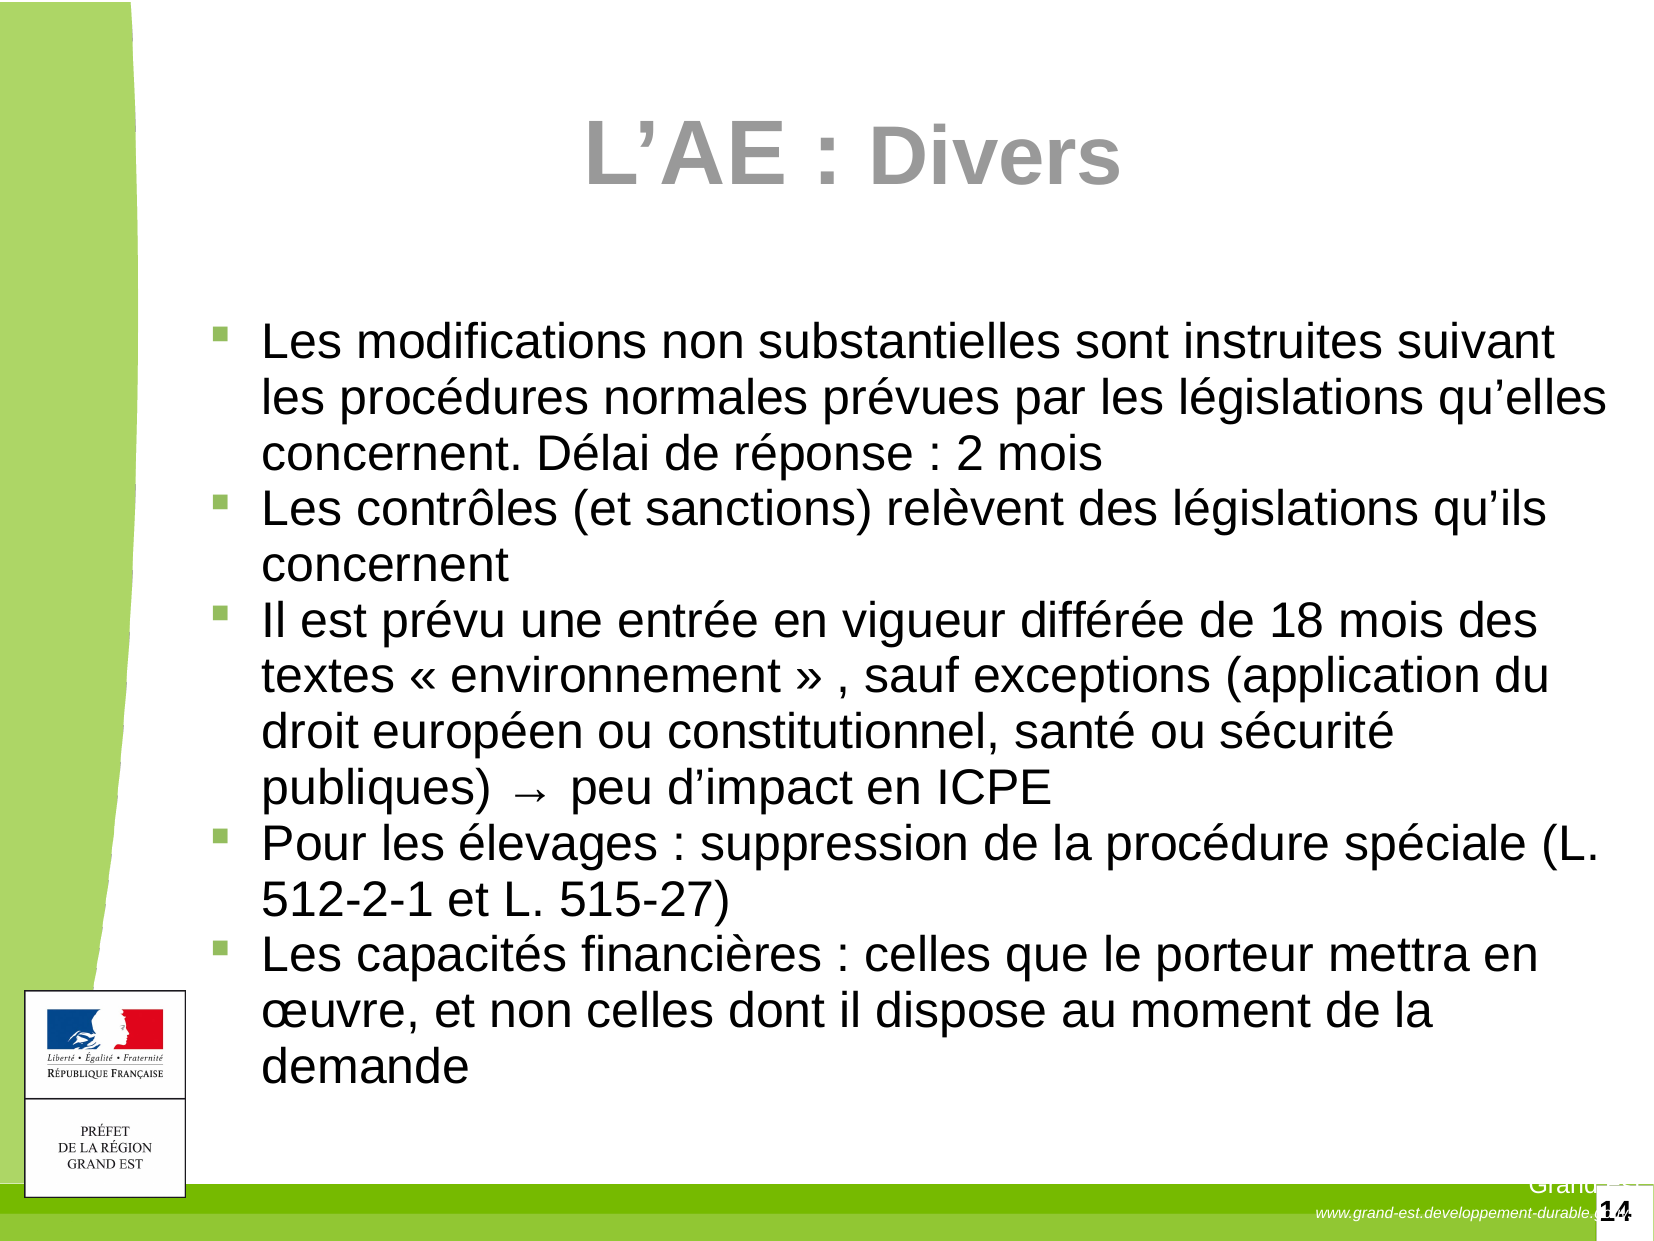

# L’AE : Divers
Les modifications non substantielles sont instruites suivant les procédures normales prévues par les législations qu’elles concernent. Délai de réponse : 2 mois
Les contrôles (et sanctions) relèvent des législations qu’ils concernent
Il est prévu une entrée en vigueur différée de 18 mois des textes « environnement » , sauf exceptions (application du droit européen ou constitutionnel, santé ou sécurité publiques) → peu d’impact en ICPE
Pour les élevages : suppression de la procédure spéciale (L. 512-2-1 et L. 515-27)
Les capacités financières : celles que le porteur mettra en œuvre, et non celles dont il dispose au moment de la demande
14